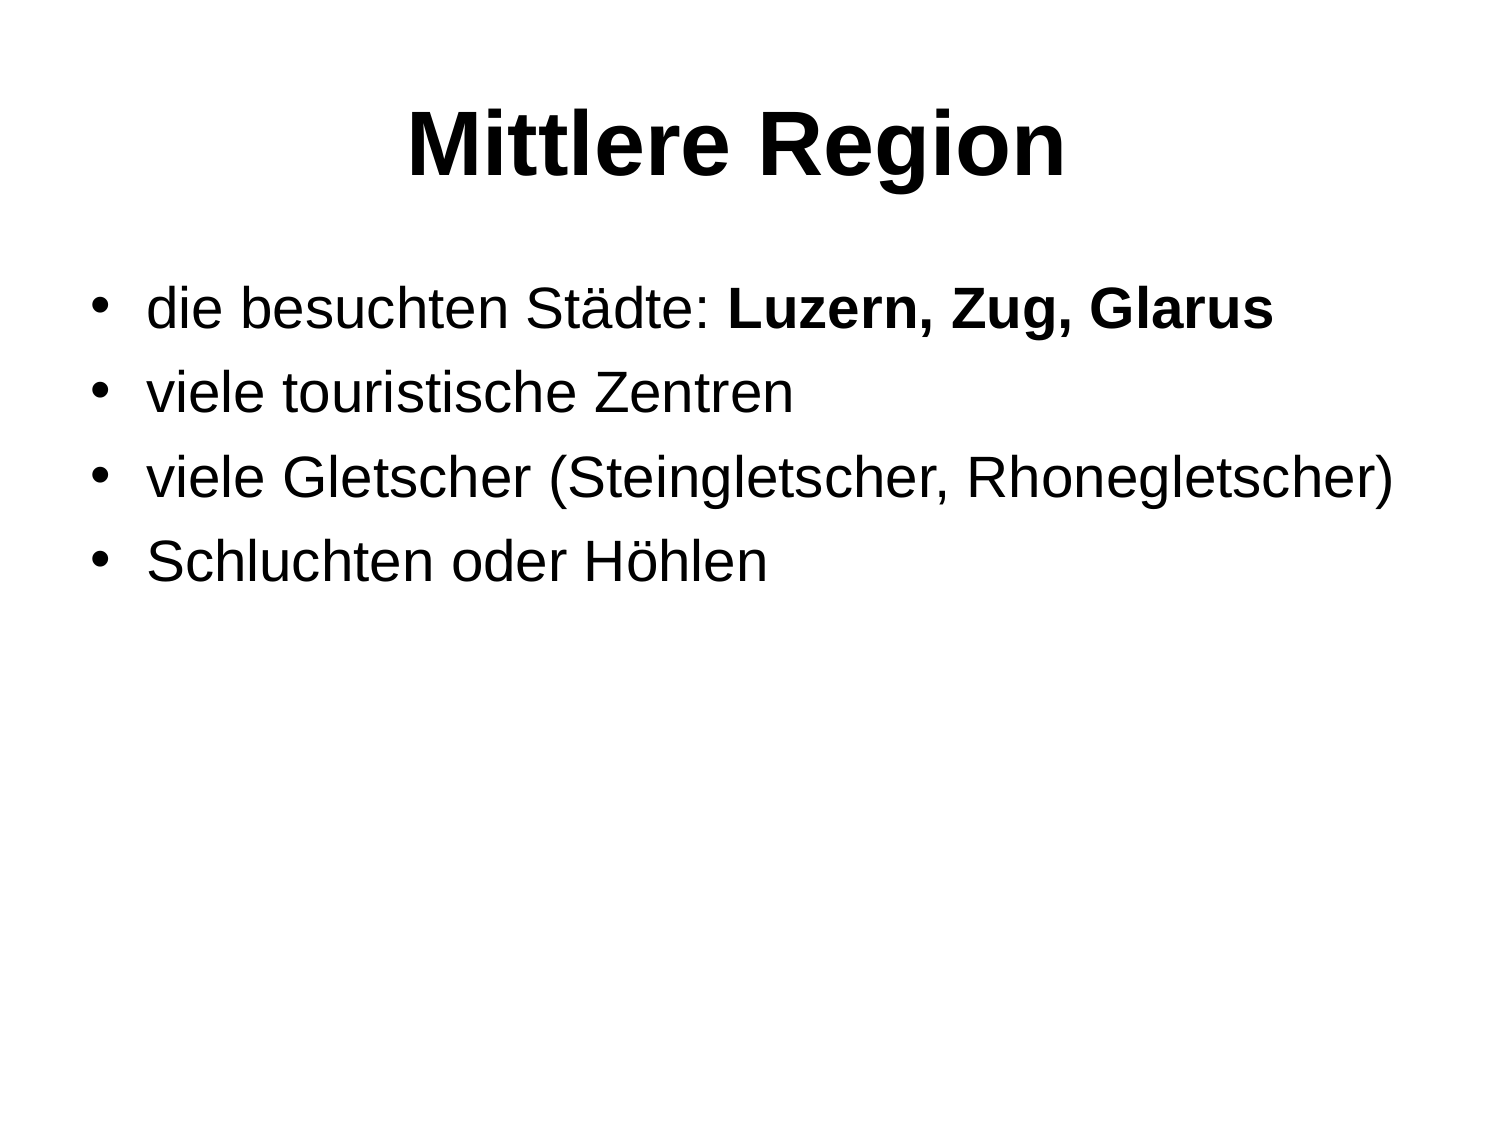

# Mittlere Region
die besuchten Städte: Luzern, Zug, Glarus
viele touristische Zentren
viele Gletscher (Steingletscher, Rhonegletscher)
Schluchten oder Höhlen